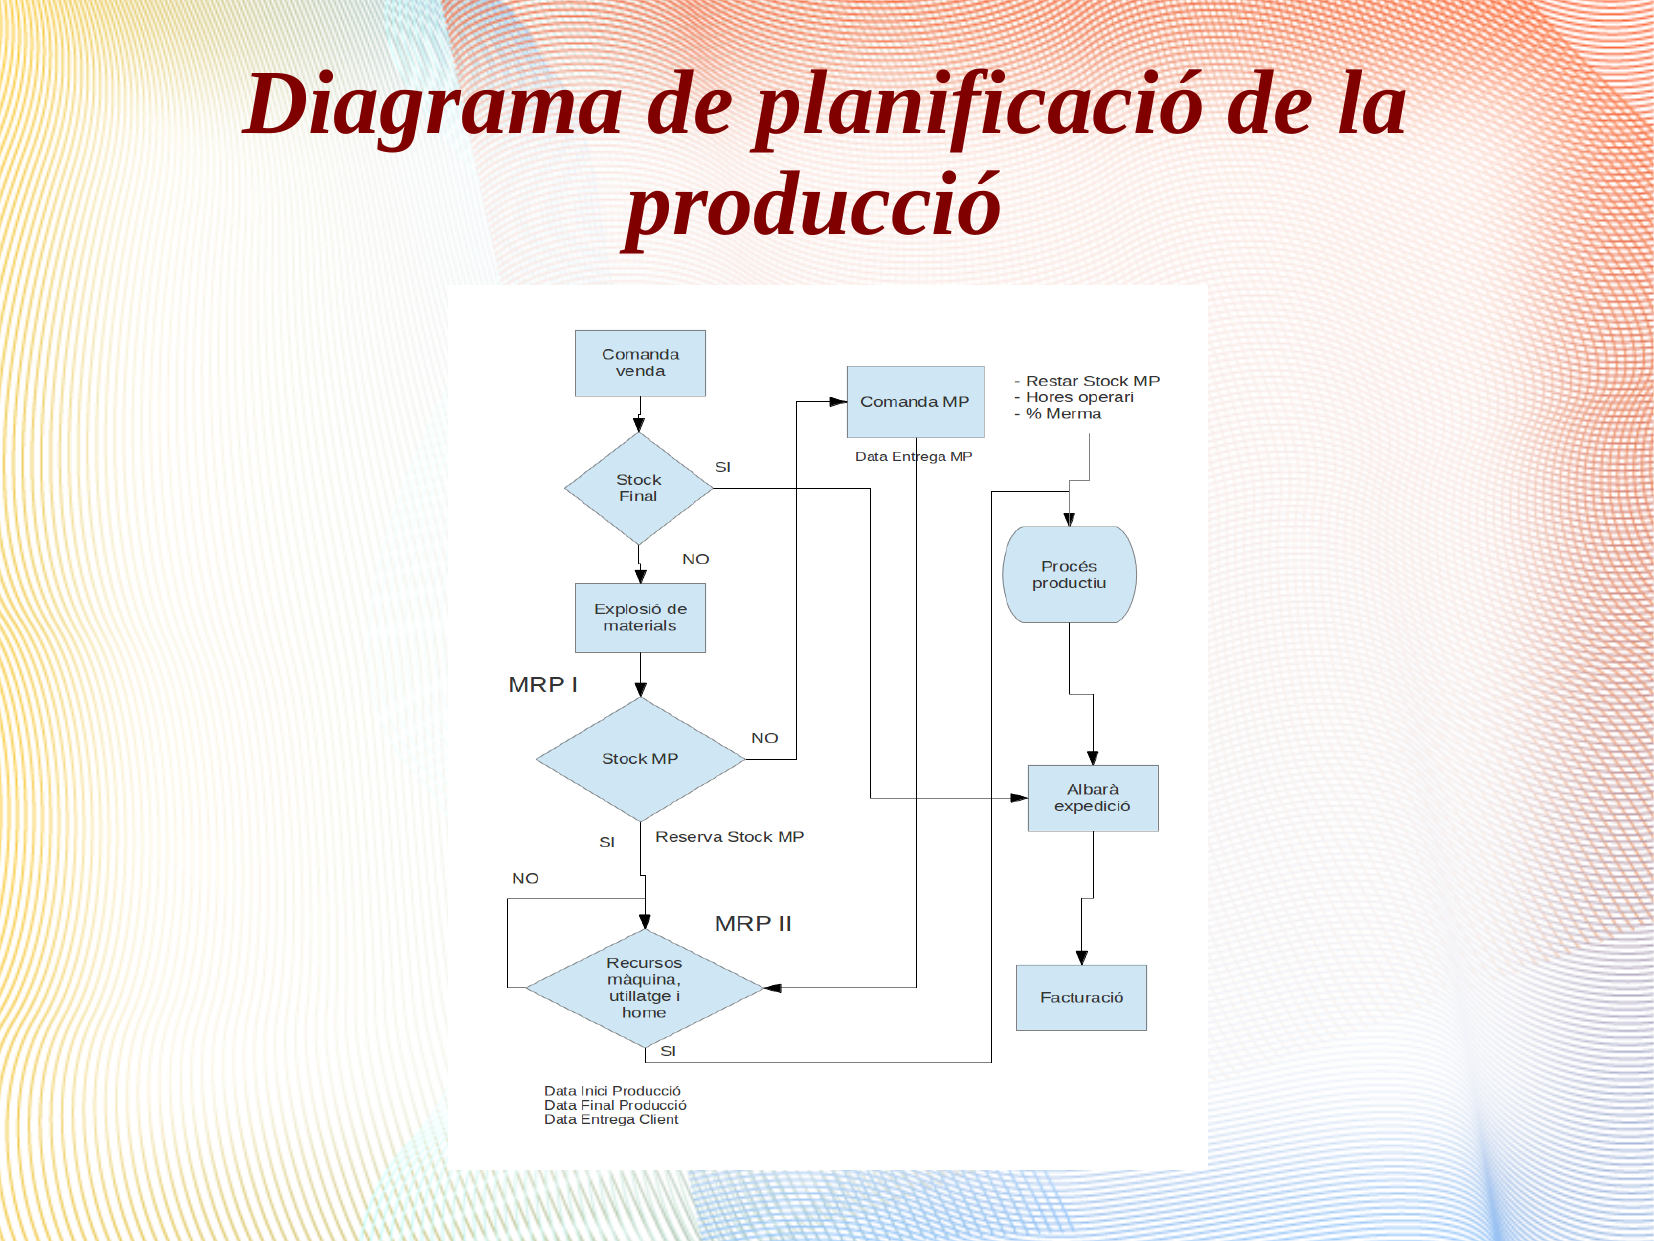

# Diagrama de planificació de la producció